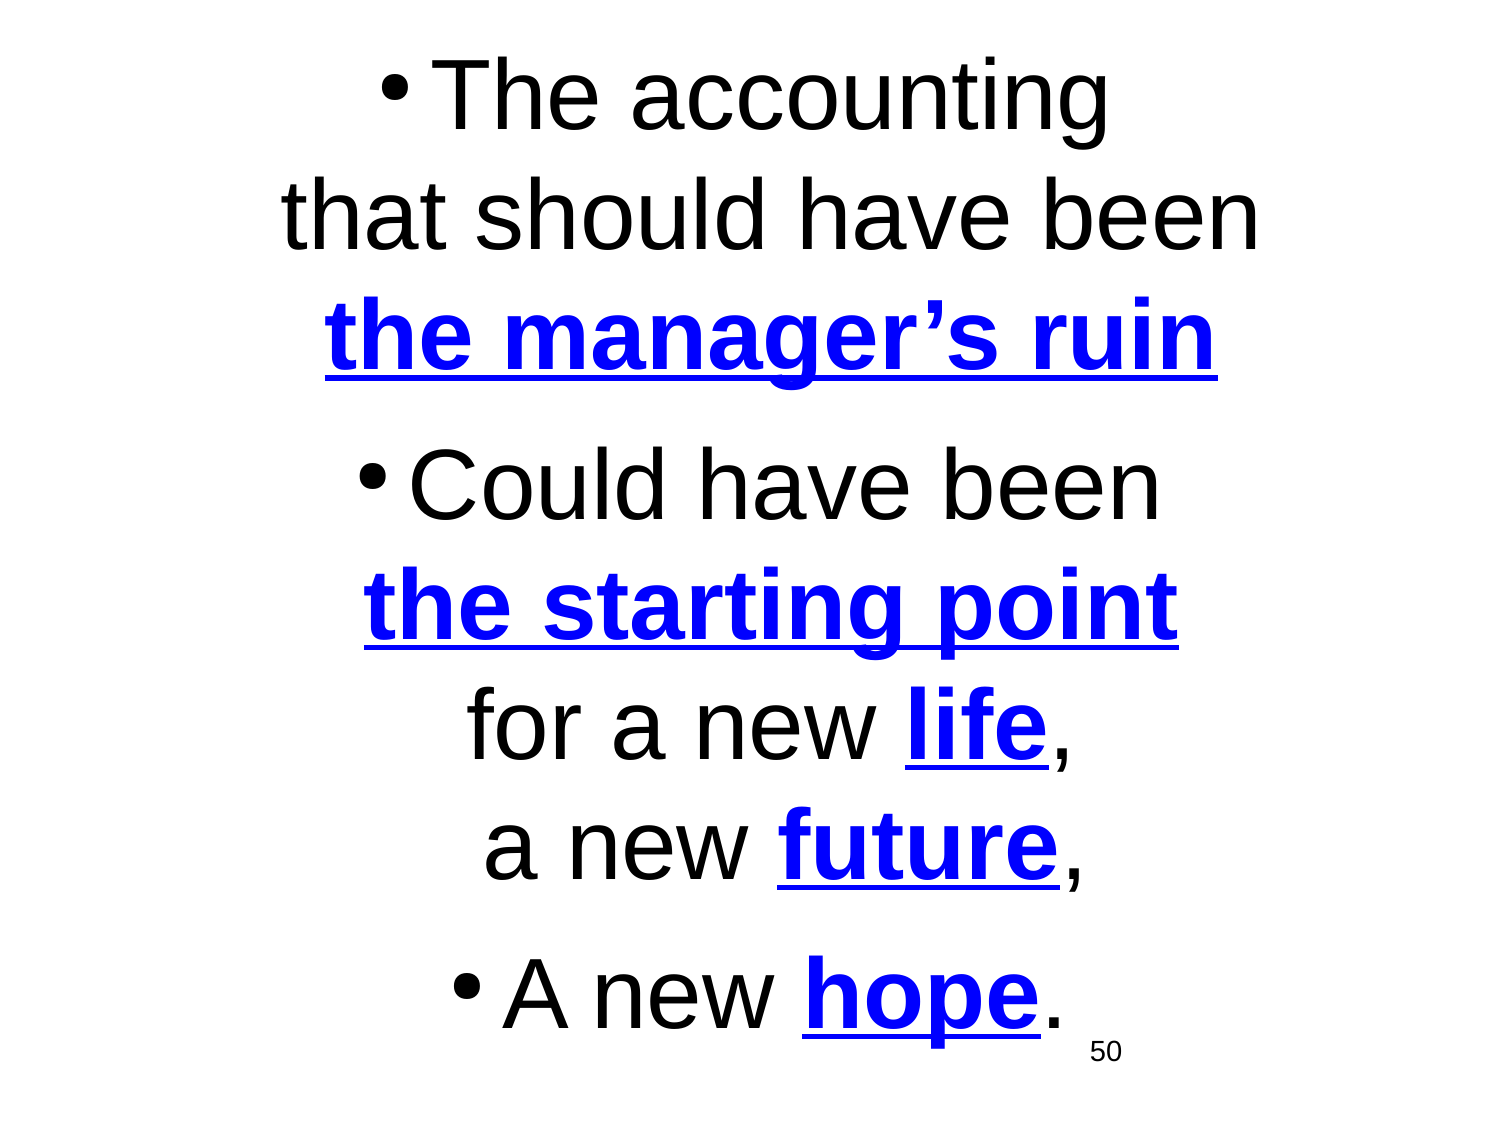

# The accounting that should have been the manager’s ruin
Could have been
the starting point
for a new life,
a new future,
A new hope.
50